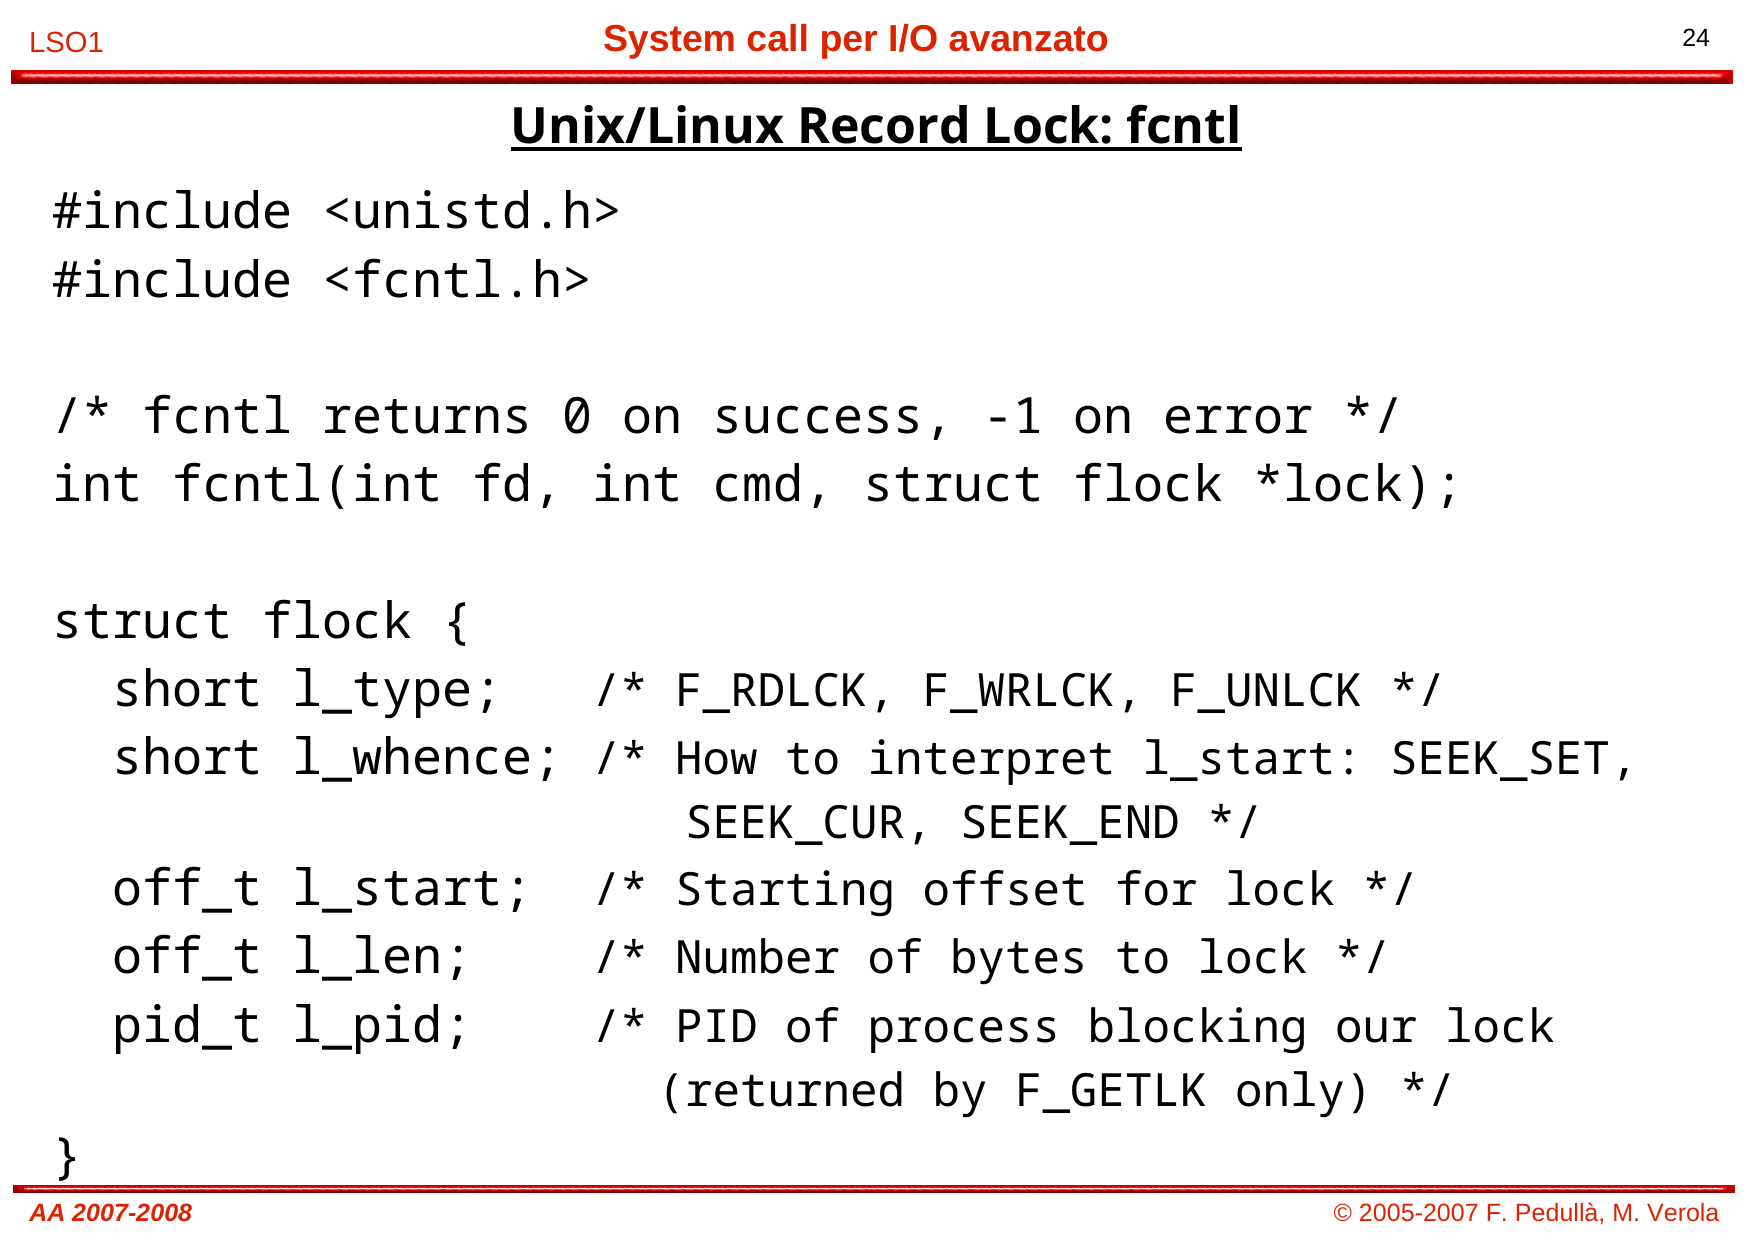

# Unix/Linux Record Lock: fcntl
#include <unistd.h>
#include <fcntl.h>
/* fcntl returns 0 on success, -1 on error */
int fcntl(int fd, int cmd, struct flock *lock);
struct flock {
 short l_type; /* F_RDLCK, F_WRLCK, F_UNLCK */
 short l_whence; /* How to interpret l_start: SEEK_SET,
 SEEK_CUR, SEEK_END */
 off_t l_start; /* Starting offset for lock */
 off_t l_len; /* Number of bytes to lock */
 pid_t l_pid; /* PID of process blocking our lock
 (returned by F_GETLK only) */
}
Man page: man 2 fcntl